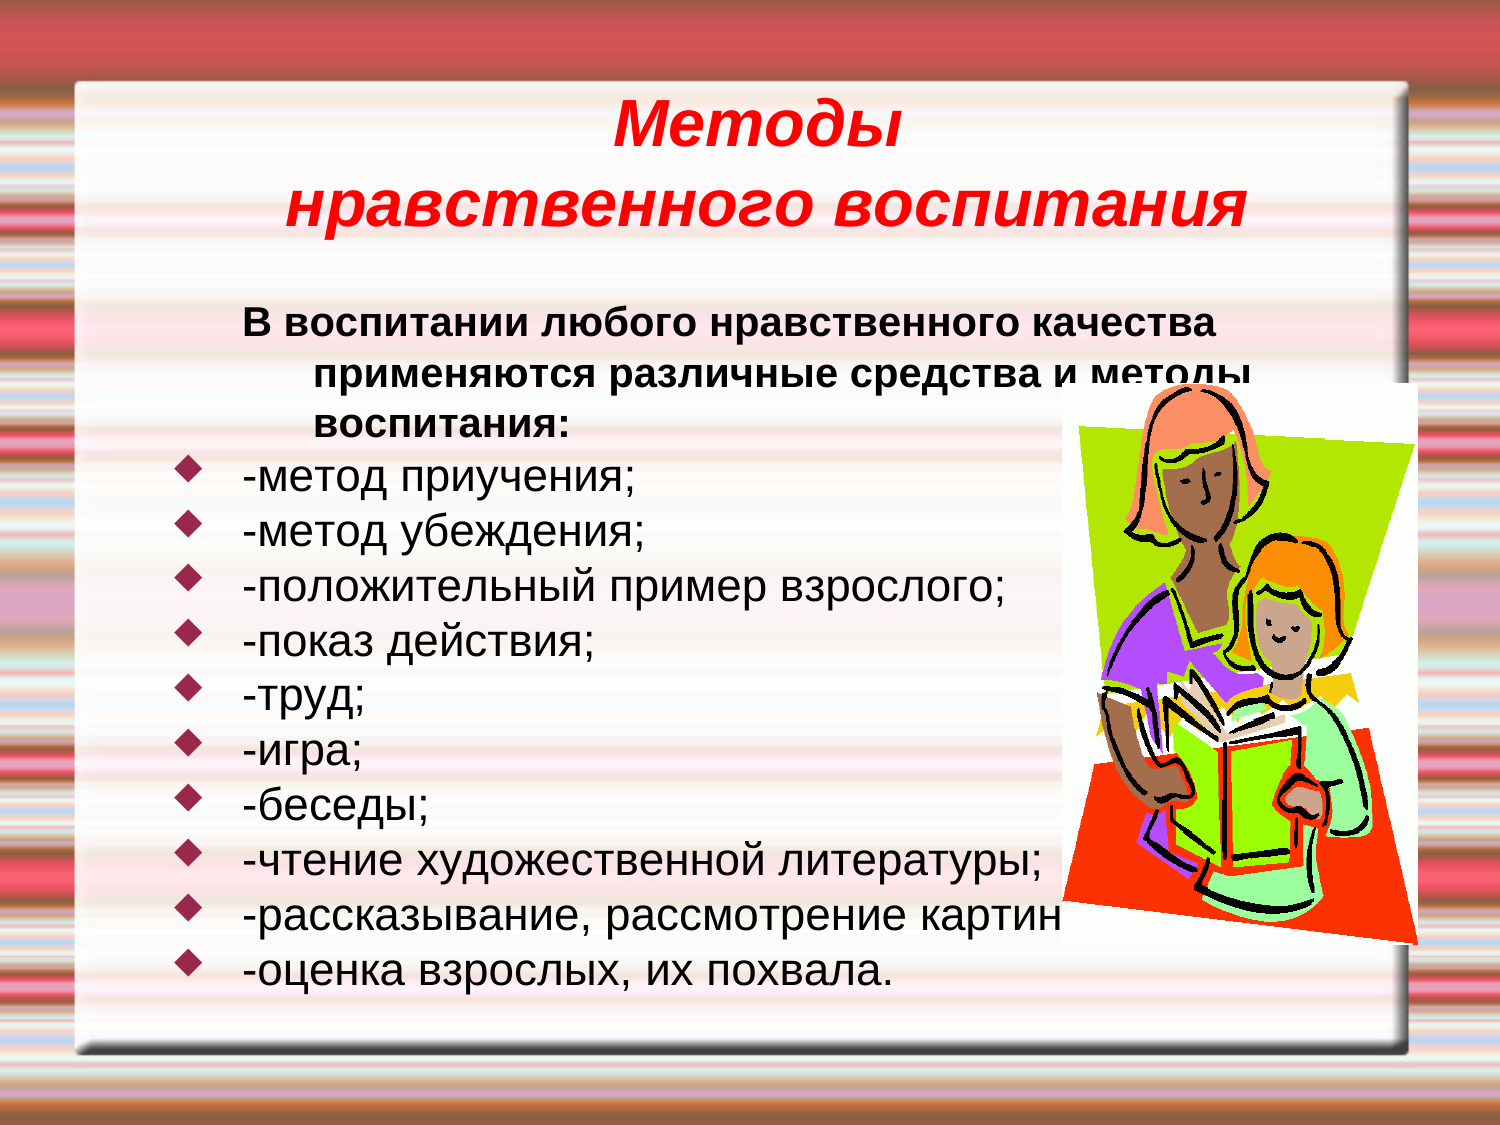

# Методы нравственного воспитания
В воспитании любого нравственного качества применяются различные средства и методы воспитания:
-метод приучения;
-метод убеждения;
-положительный пример взрослого;
-показ действия;
-труд;
-игра;
-беседы;
-чтение художественной литературы;
-рассказывание, рассмотрение картин;
-оценка взрослых, их похвала.